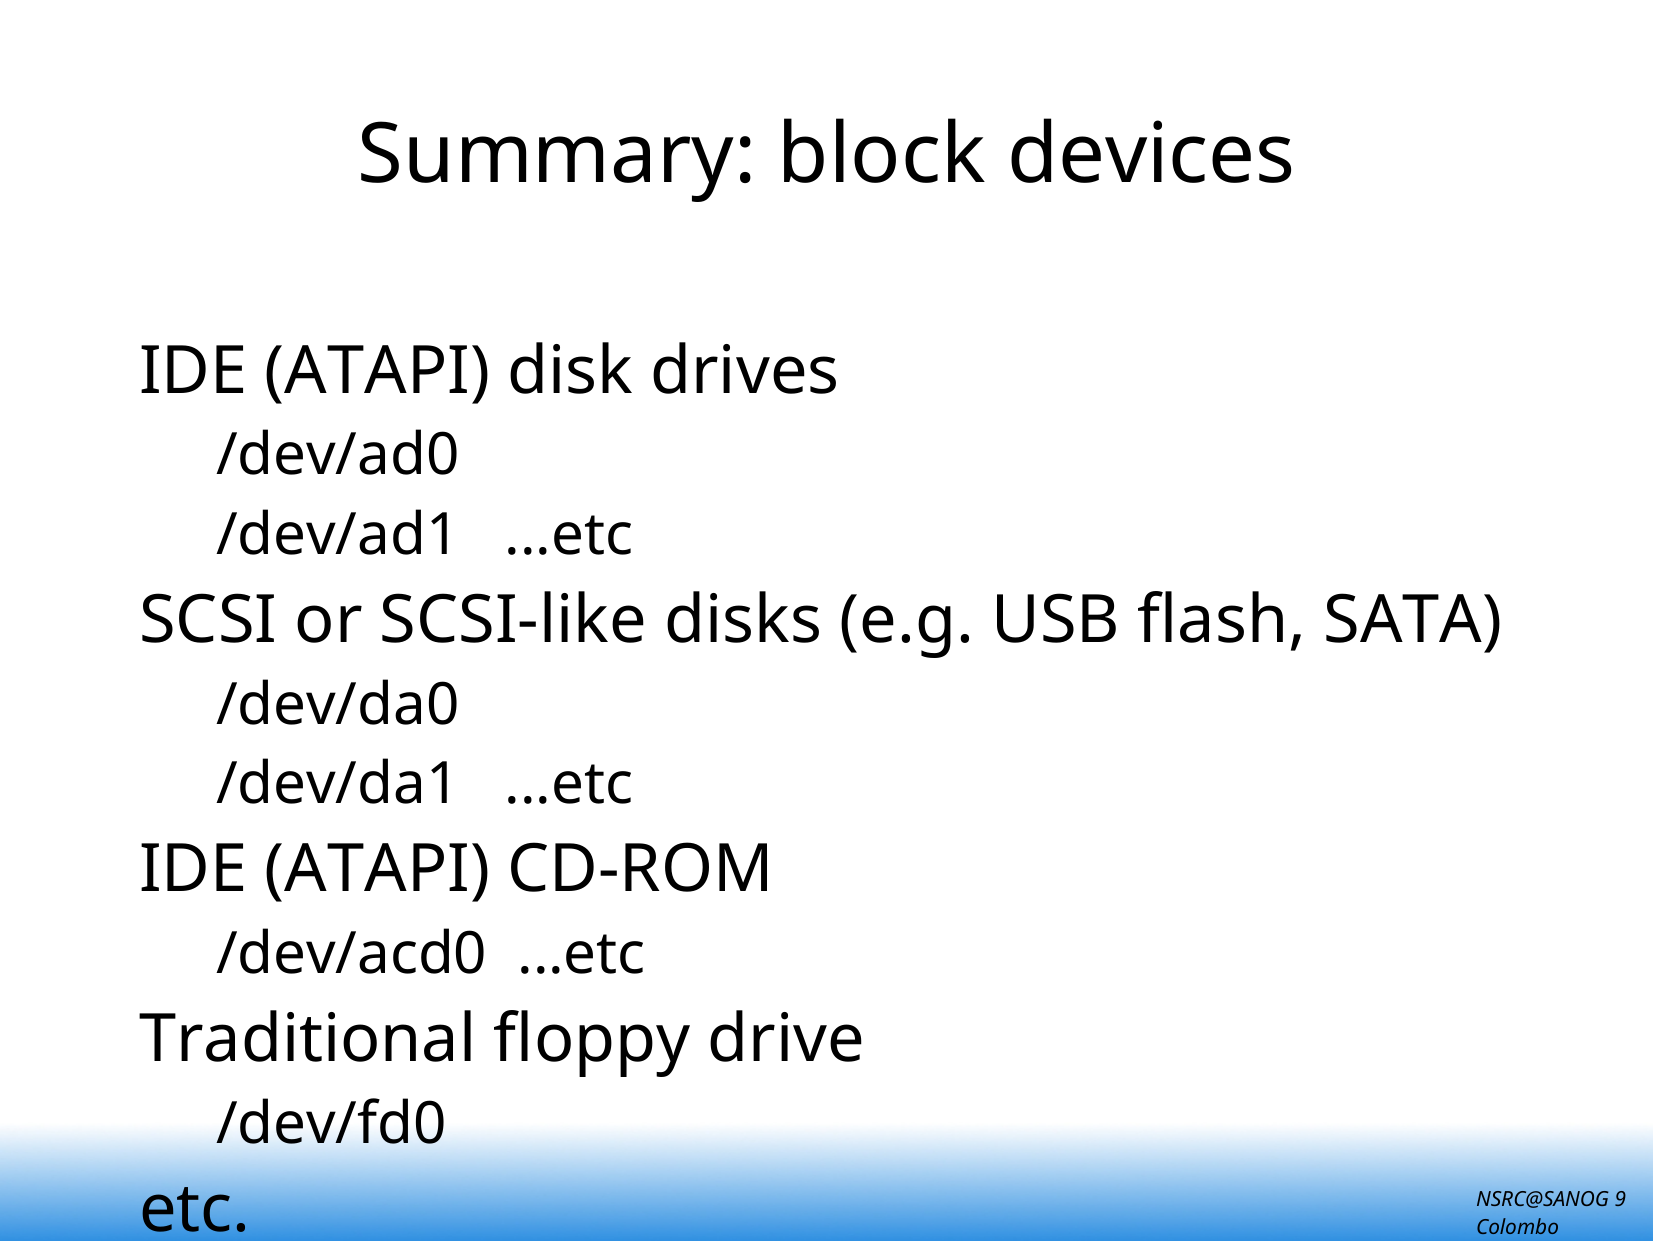

# Summary: block devices
IDE (ATAPI) disk drives
/dev/ad0
/dev/ad1 ...etc
SCSI or SCSI-like disks (e.g. USB flash, SATA)
/dev/da0
/dev/da1 ...etc
IDE (ATAPI) CD-ROM
/dev/acd0 ...etc
Traditional floppy drive
/dev/fd0
etc.